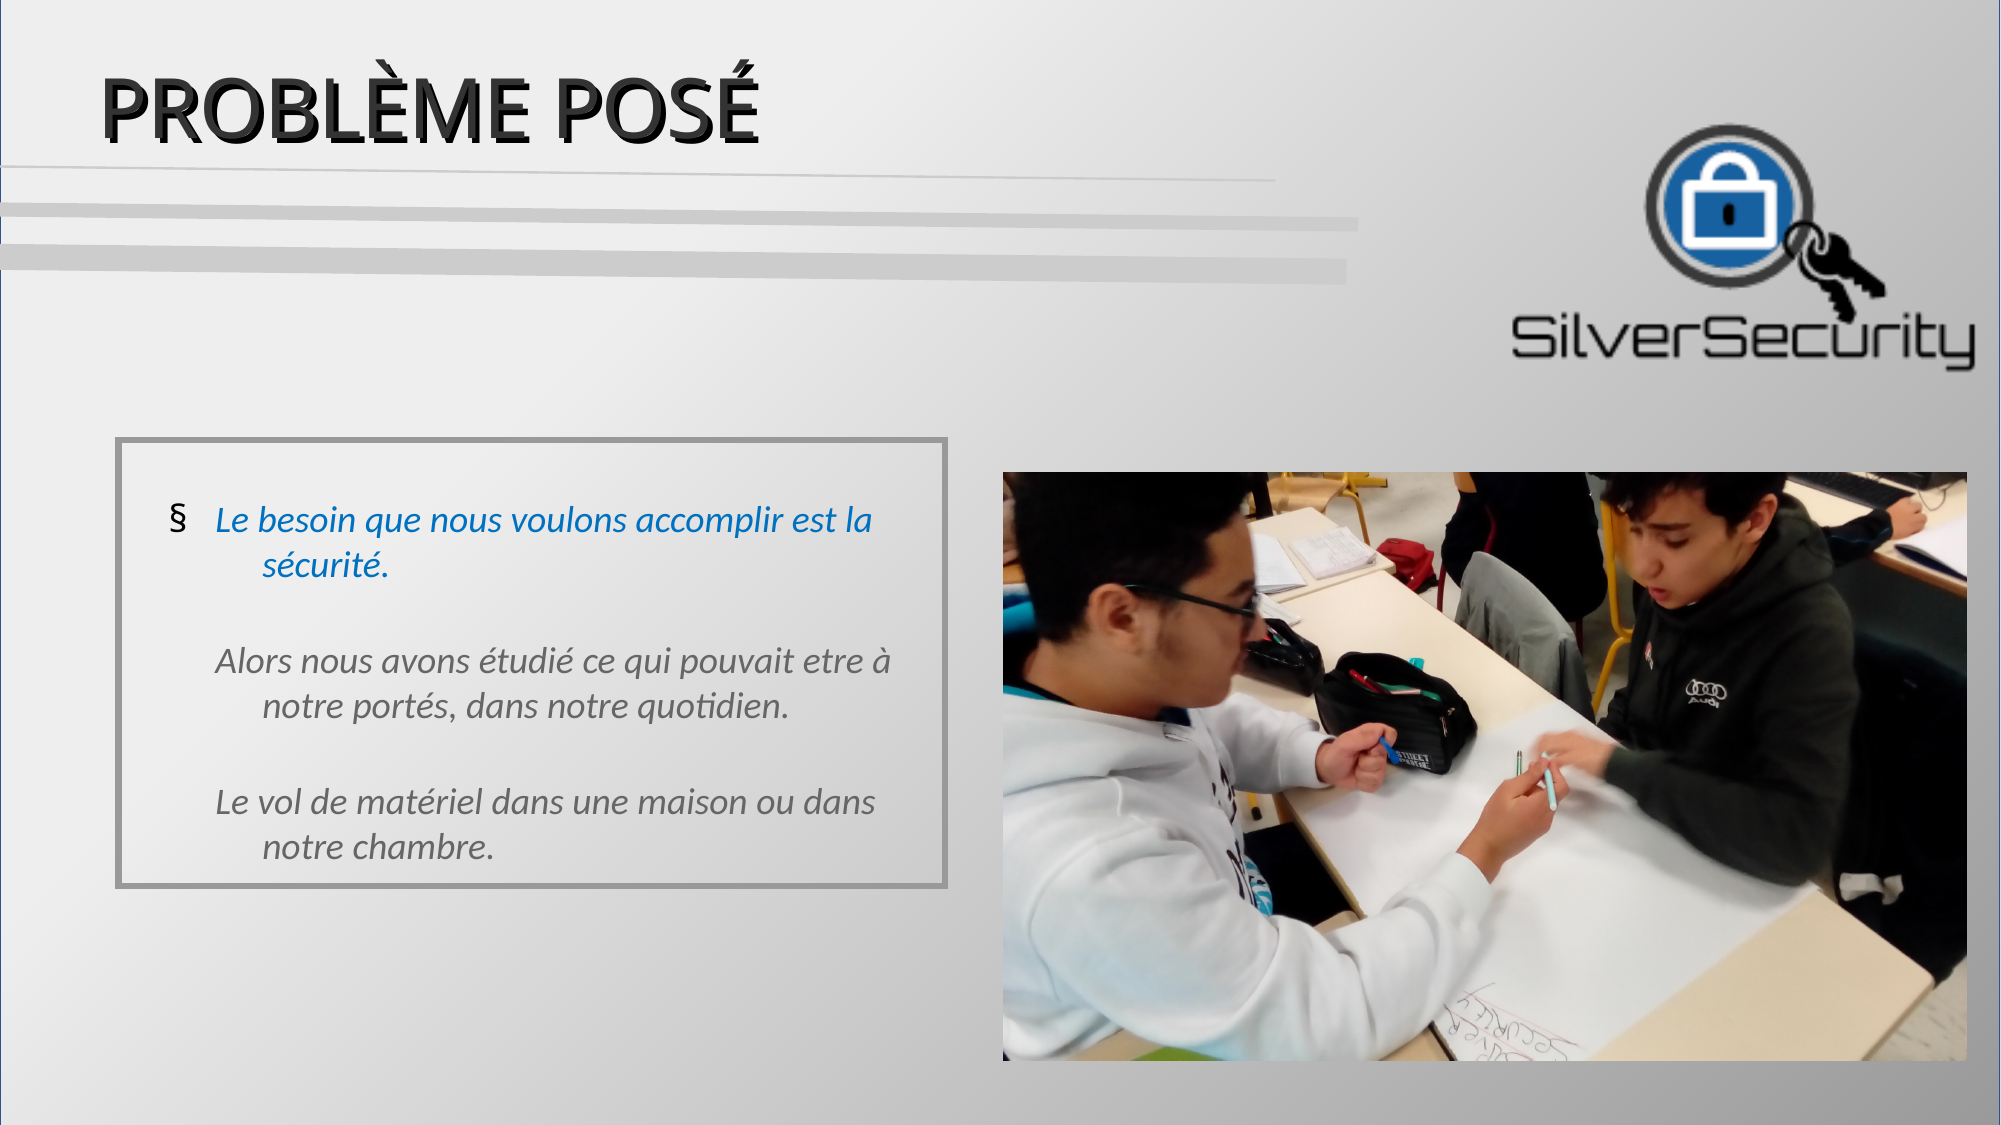

PROBLÈME POSÉ
Le besoin que nous voulons accomplir est la sécurité.
Alors nous avons étudié ce qui pouvait etre à notre portés, dans notre quotidien.
Le vol de matériel dans une maison ou dans notre chambre.